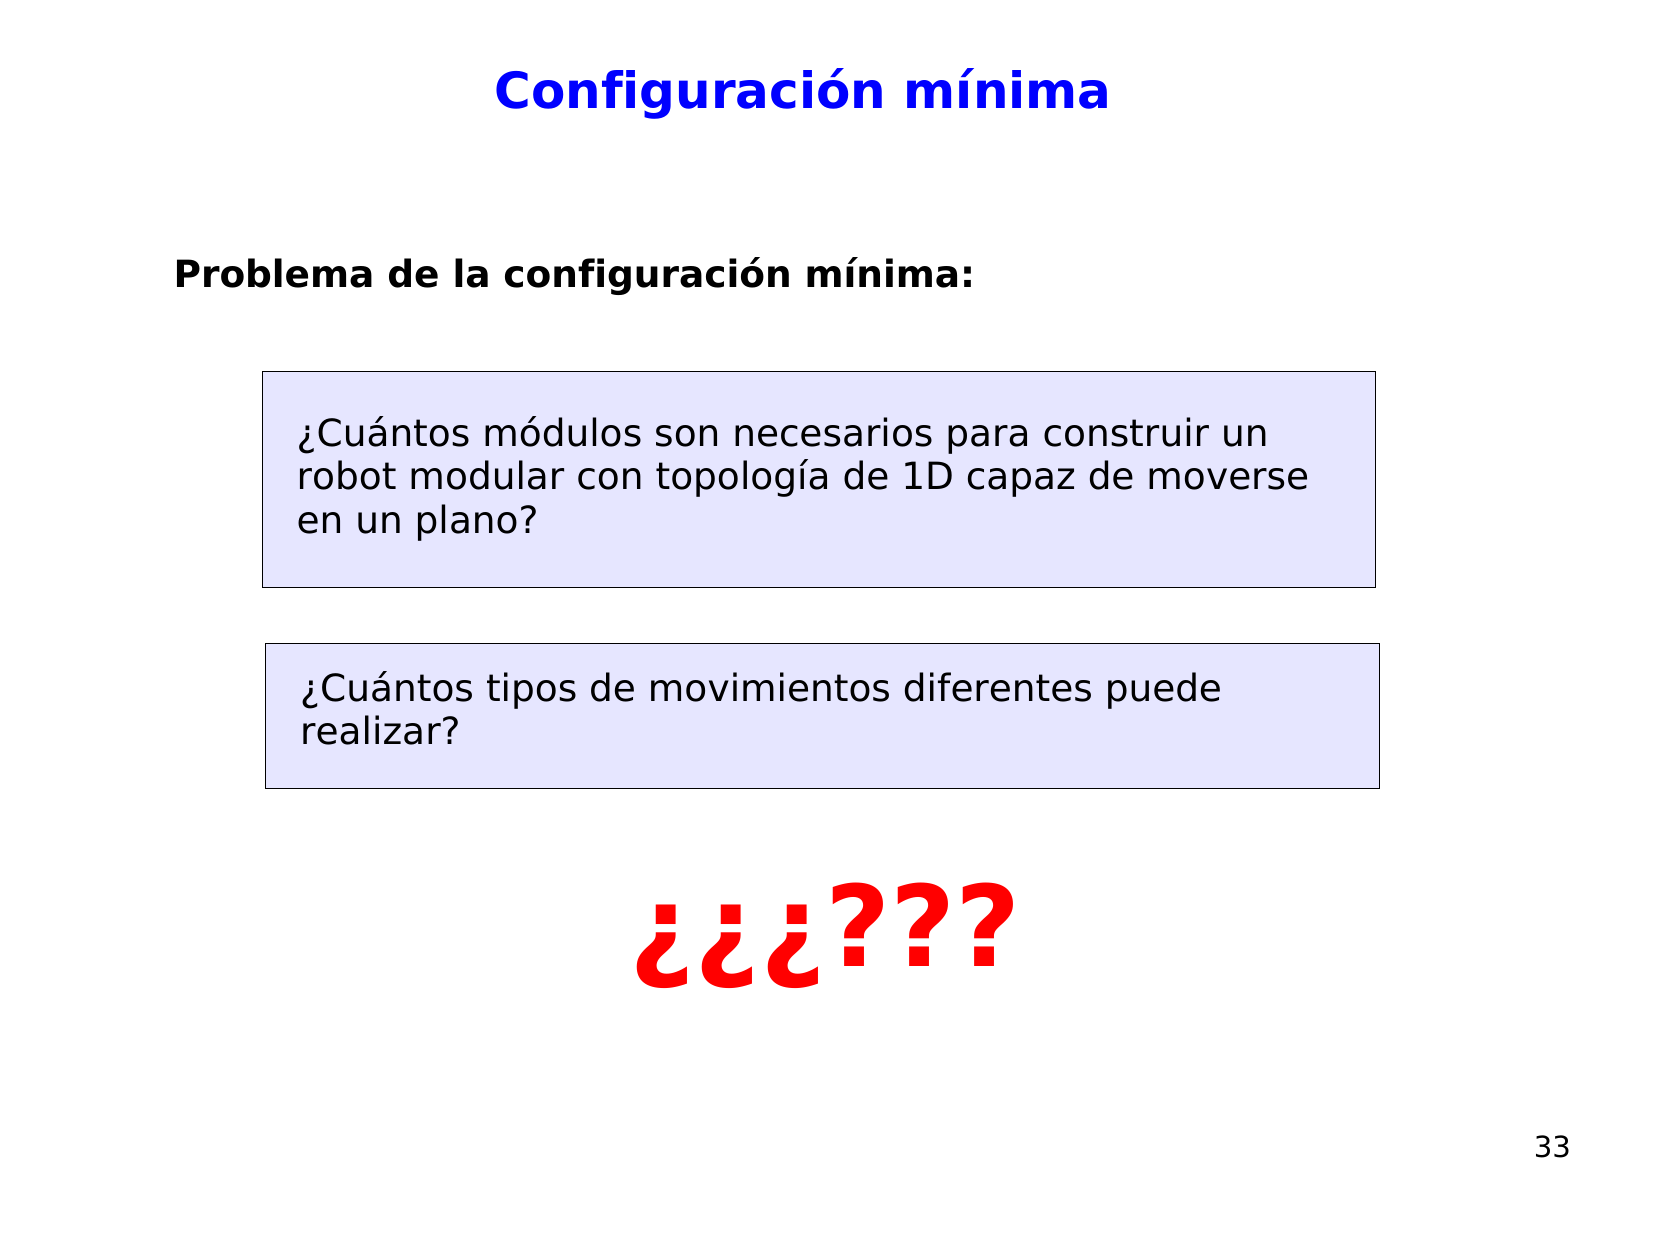

Configuración mínima
Problema de la configuración mínima:
¿Cuántos módulos son necesarios para construir un robot modular con topología de 1D capaz de moverse en un plano?
¿Cuántos tipos de movimientos diferentes puede realizar?
¿¿¿???
33